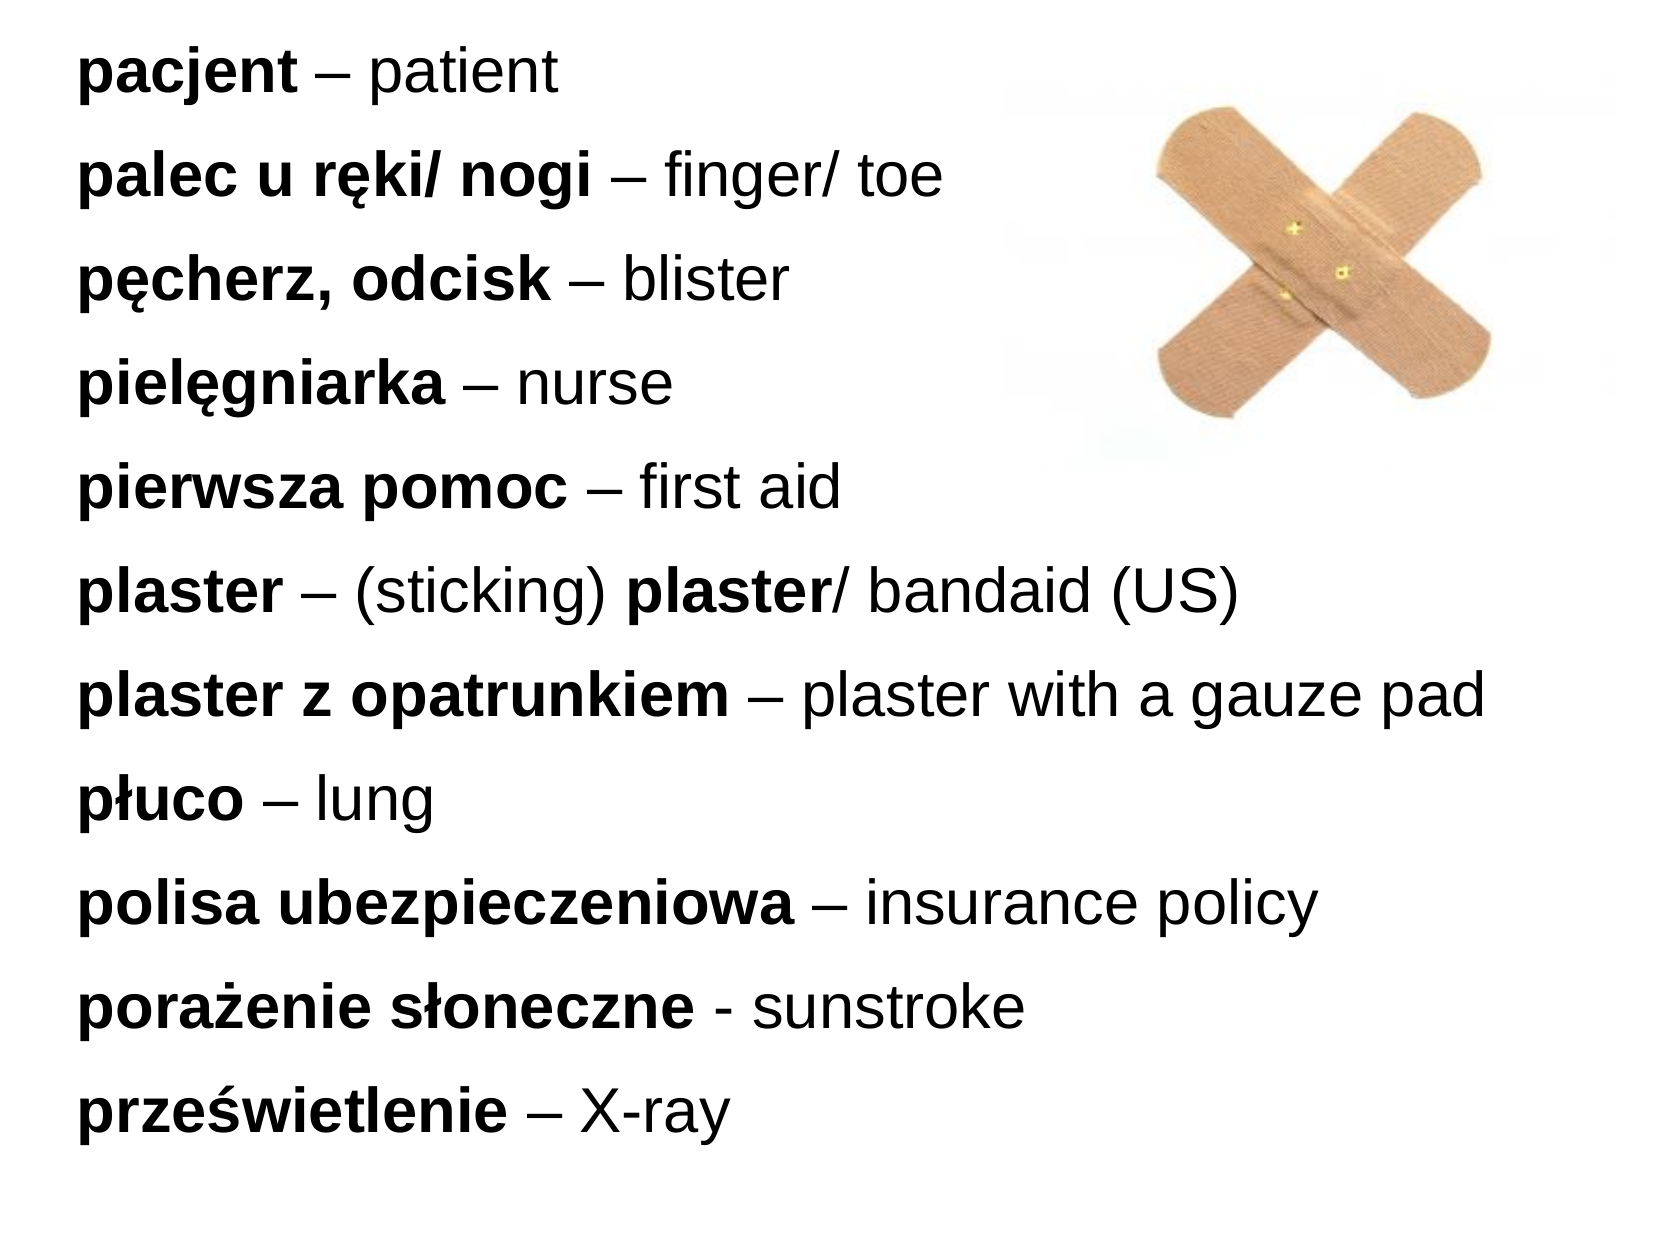

# pacjent – patient
palec u ręki/ nogi – finger/ toe
pęcherz, odcisk – blister
pielęgniarka – nurse
pierwsza pomoc – first aid
plaster – (sticking) plaster/ bandaid (US)
plaster z opatrunkiem – plaster with a gauze pad
płuco – lung
polisa ubezpieczeniowa – insurance policy
porażenie słoneczne - sunstroke
prześwietlenie – X-ray